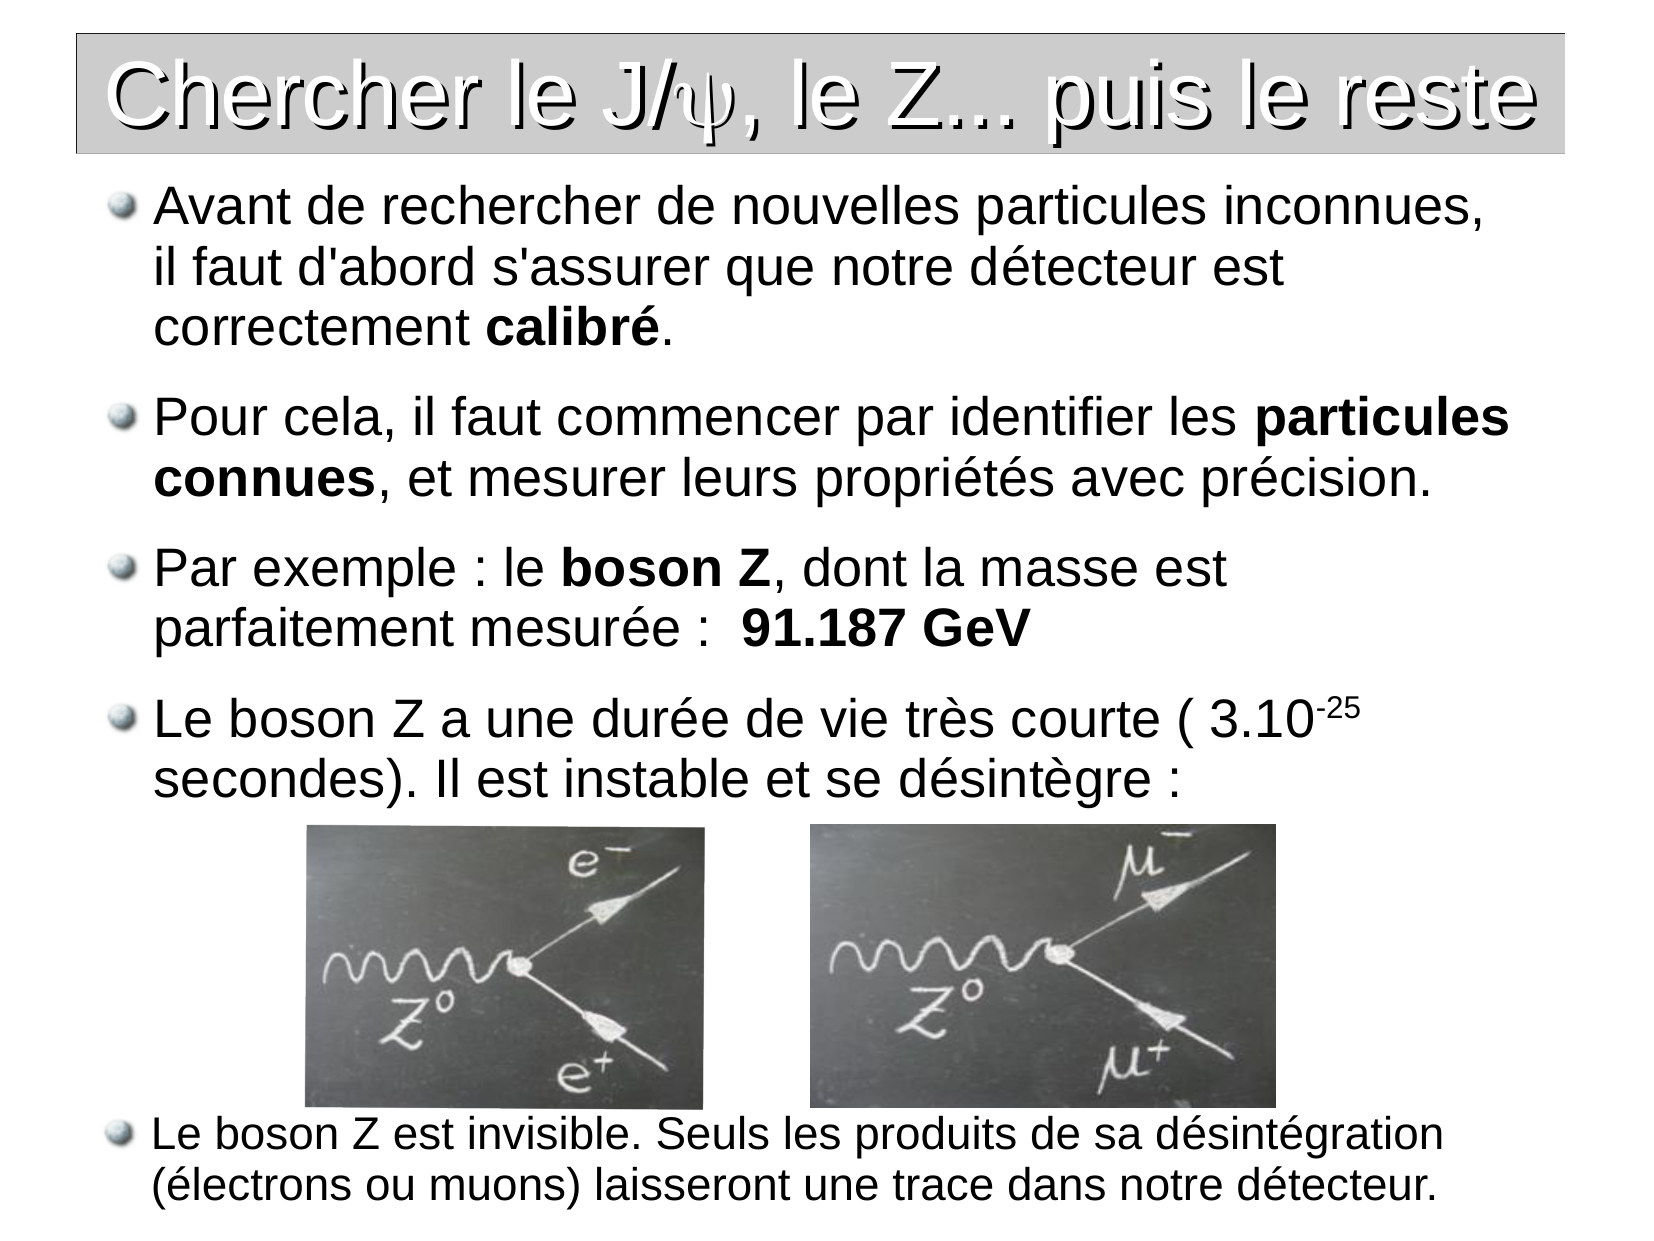

# Chercher le J/y, le Z... puis le reste
Avant de rechercher de nouvelles particules inconnues, il faut d'abord s'assurer que notre détecteur est correctement calibré.
Pour cela, il faut commencer par identifier les particules connues, et mesurer leurs propriétés avec précision.
Par exemple : le boson Z, dont la masse est parfaitement mesurée : 91.187 GeV
Le boson Z a une durée de vie très courte ( 3.10-25 secondes). Il est instable et se désintègre :
Le boson Z est invisible. Seuls les produits de sa désintégration (électrons ou muons) laisseront une trace dans notre détecteur.